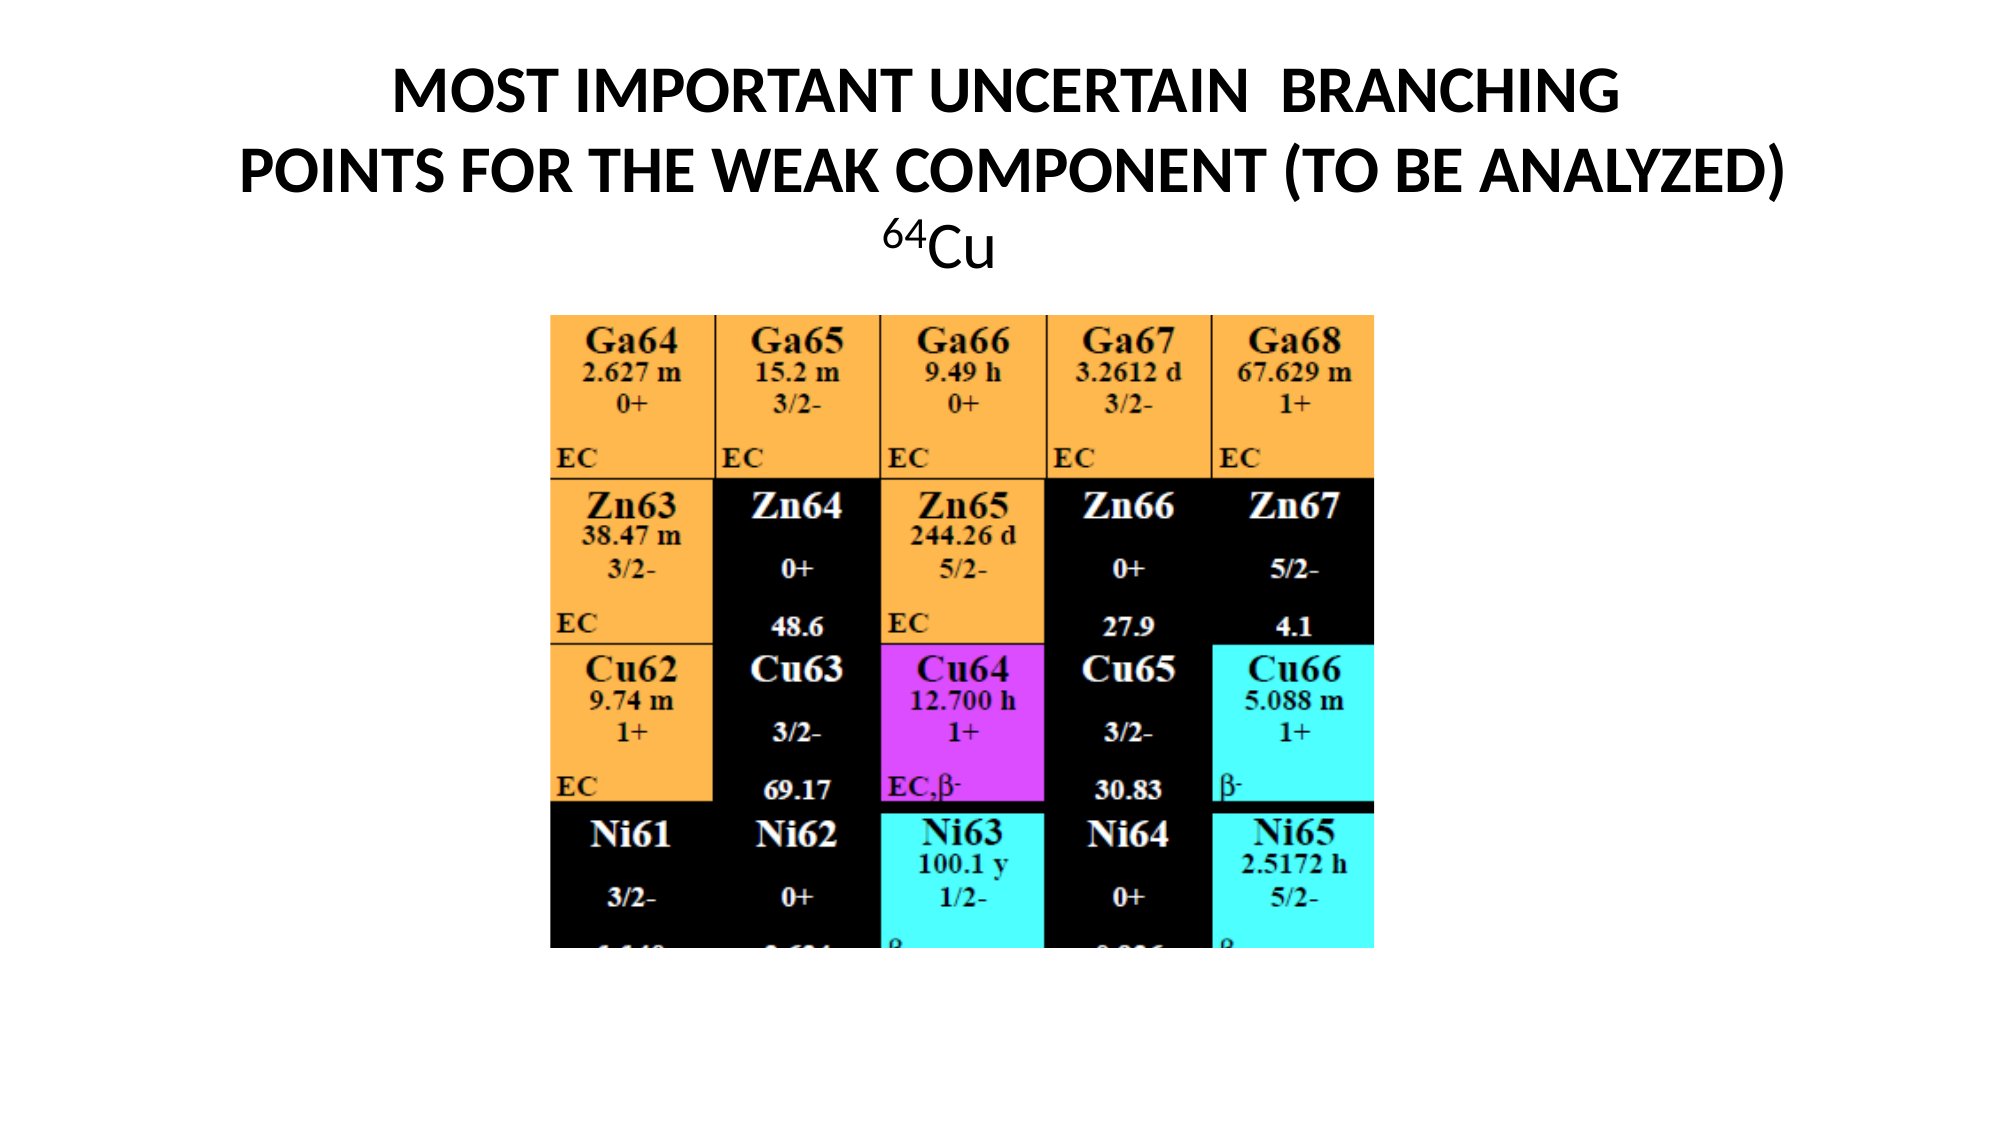

MOST IMPORTANT UNCERTAIN BRANCHING
POINTS FOR THE WEAK COMPONENT (TO BE ANALYZED)
64Cu